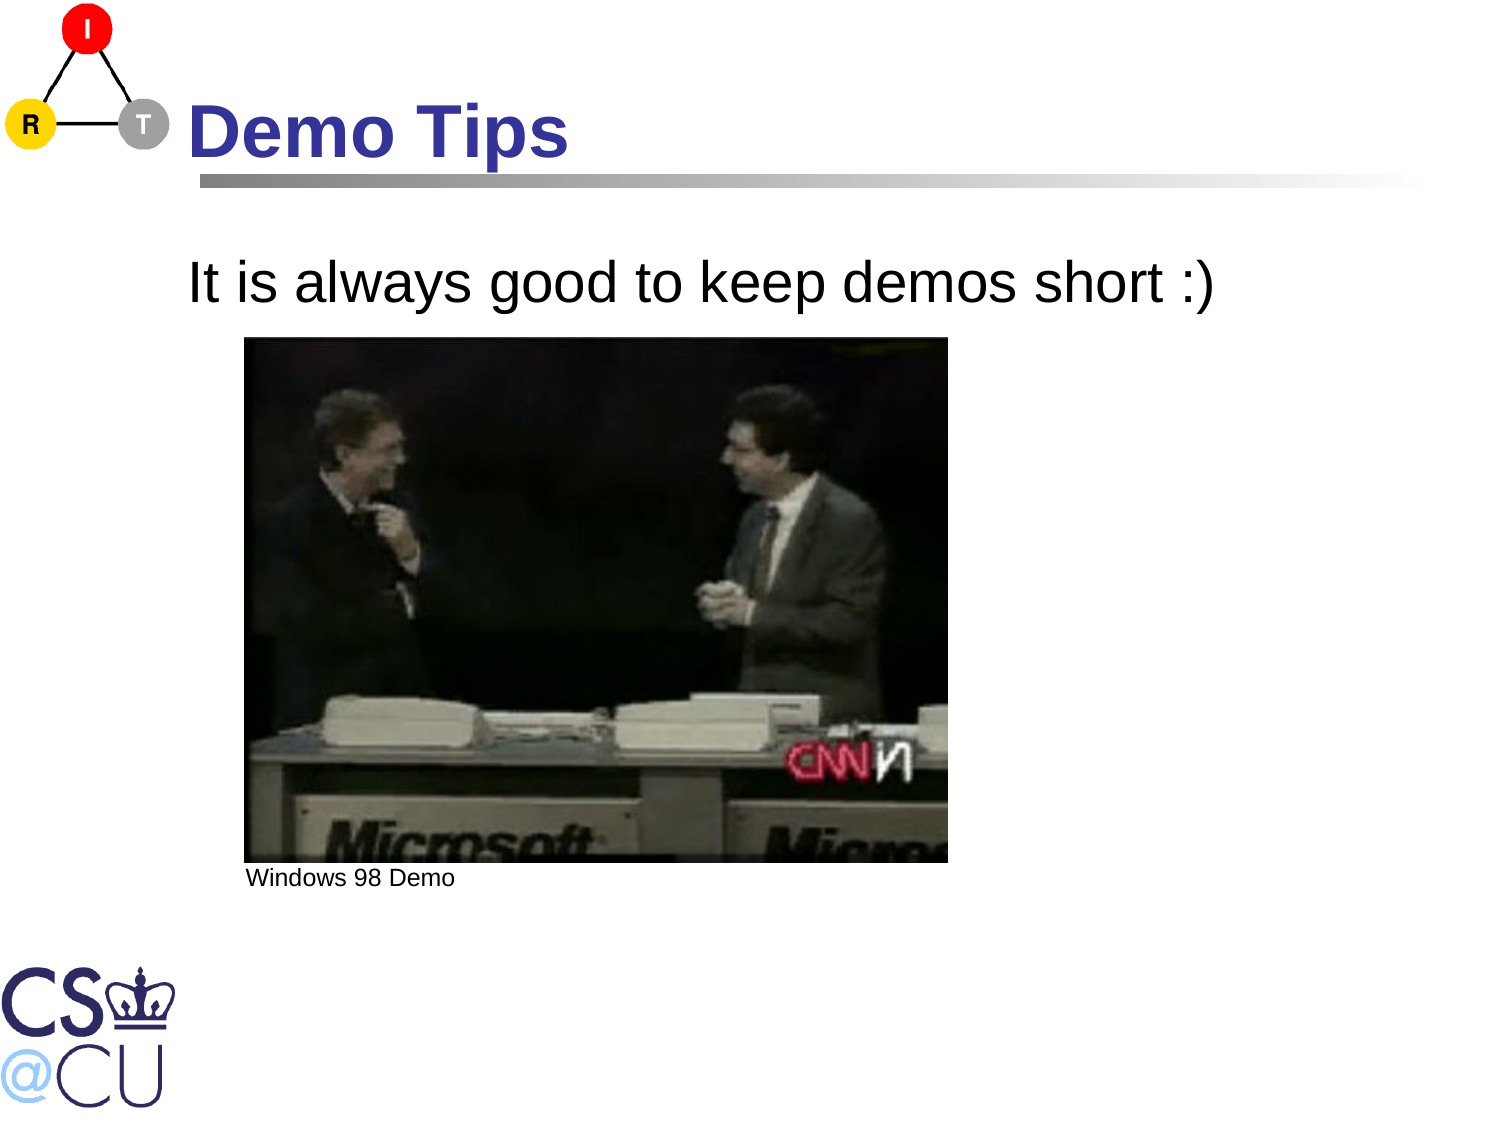

# Demo Tips
It is always good to keep demos short :)
Windows 98 Demo